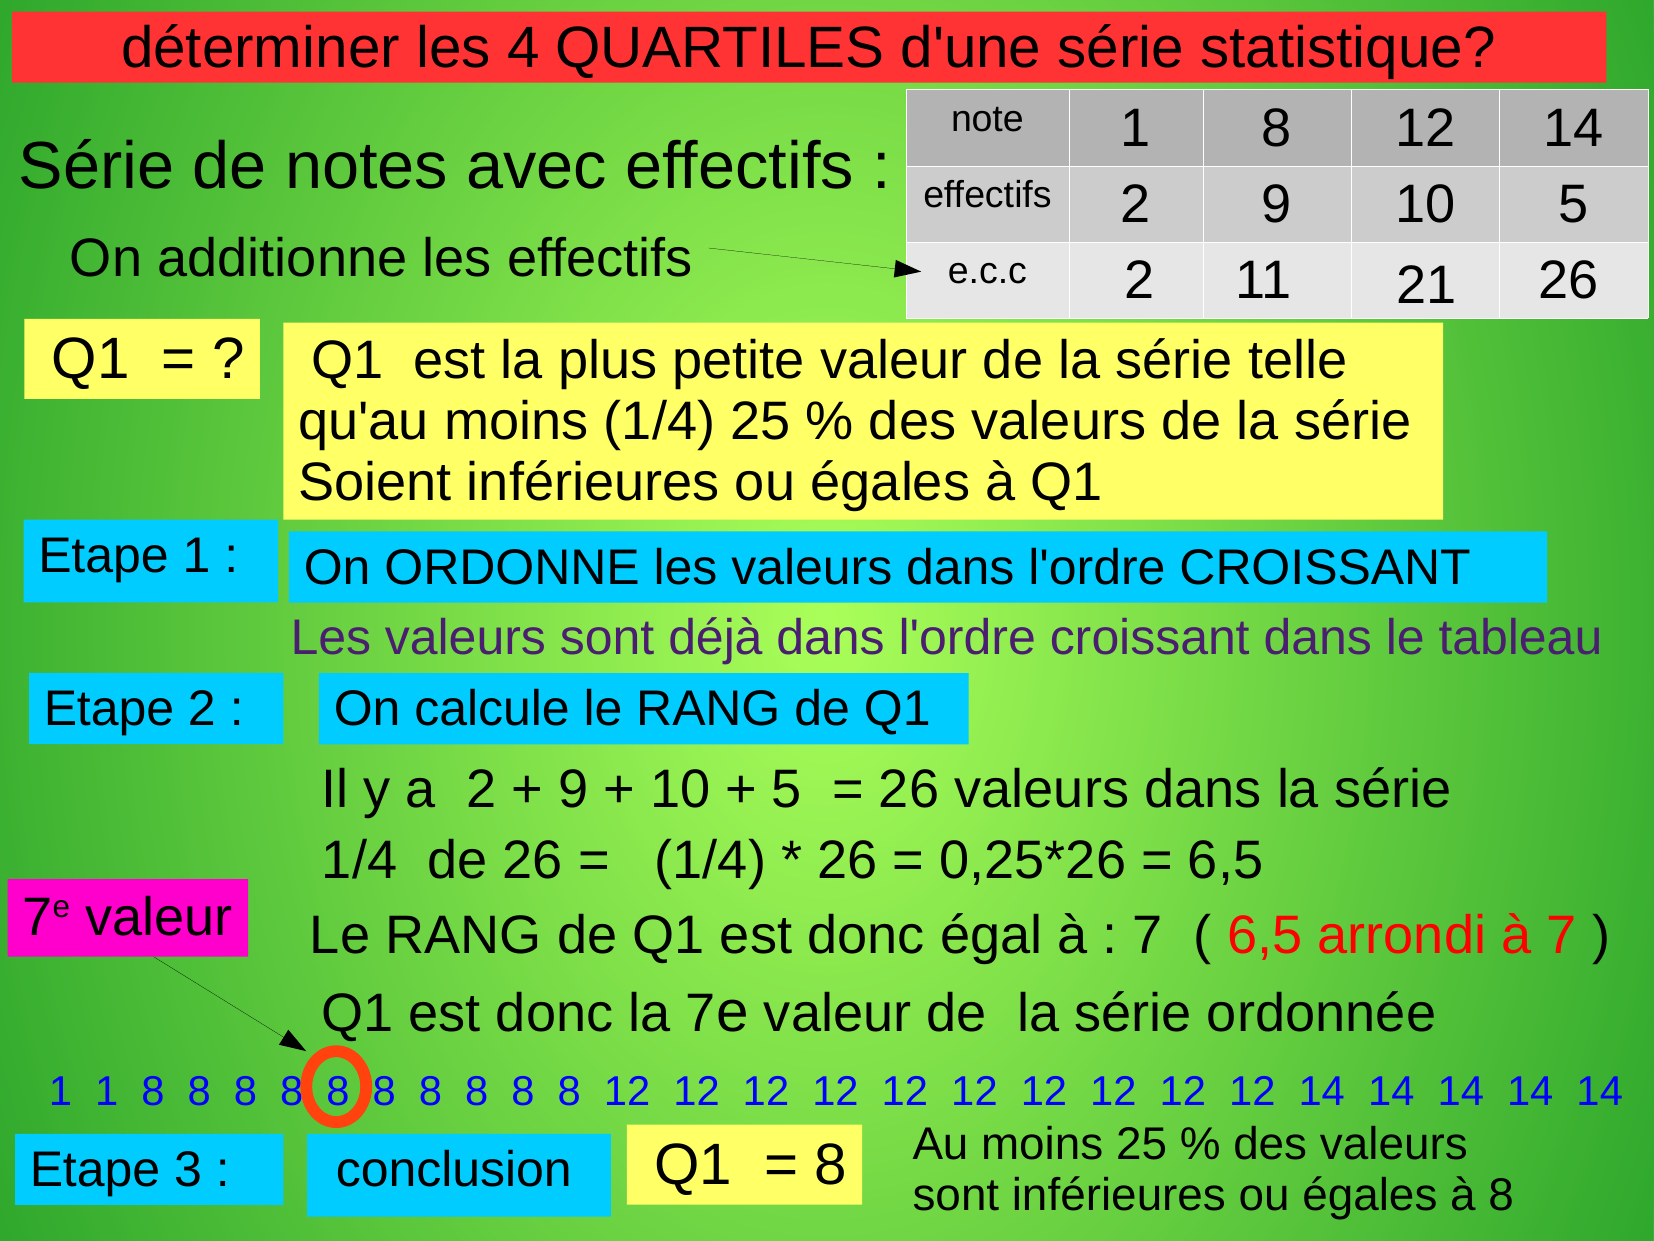

# déterminer les 4 QUARTILES d'une série statistique?
| note | 1 | 8 | 12 | 14 |
| --- | --- | --- | --- | --- |
| effectifs | 2 | 9 | 10 | 5 |
| e.c.c | | | | |
Série de notes avec effectifs :
On additionne les effectifs
2
11
26
21
 Q1 = ?
 Q1 est la plus petite valeur de la série telle
qu'au moins (1/4) 25 % des valeurs de la série
Soient inférieures ou égales à Q1
Etape 1 :
On ORDONNE les valeurs dans l'ordre CROISSANT
Les valeurs sont déjà dans l'ordre croissant dans le tableau
Etape 2 :
On calcule le RANG de Q1
Il y a 2 + 9 + 10 + 5 = 26 valeurs dans la série
1/4 de 26 = (1/4) * 26 = 0,25*26 = 6,5
7e valeur
Le RANG de Q1 est donc égal à : 7 ( 6,5 arrondi à 7 )
Q1 est donc la 7e valeur de la série ordonnée
 1 1 8 8 8 8 8 8 8 8 8 8 12 12 12 12 12 12 12 12 12 12 14 14 14 14 14
Au moins 25 % des valeurs
sont inférieures ou égales à 8
 Q1 = 8
Etape 3 :
 conclusion